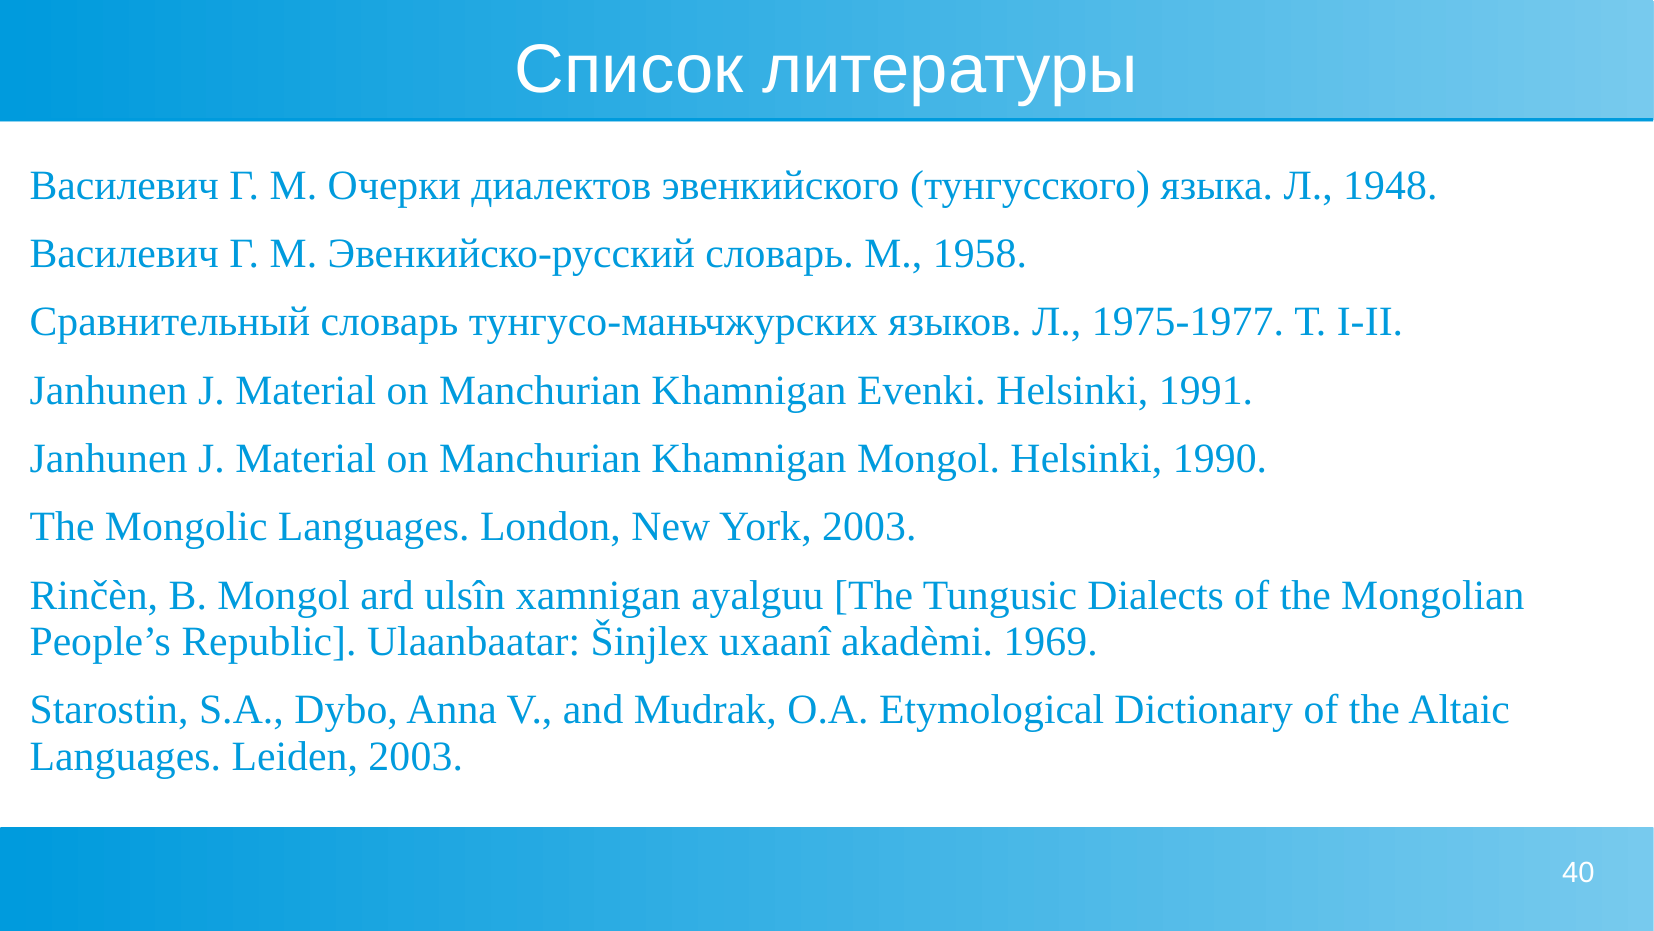

# Список литературы
Василевич Г. М. Очерки диалектов эвенкийского (тунгусского) языка. Л., 1948.
Василевич Г. М. Эвенкийско-русский словарь. М., 1958.
Сравнительный словарь тунгусо-маньчжурских языков. Л., 1975-1977. Т. I-II.
Janhunen J. Material on Manchurian Khamnigan Evenki. Helsinki, 1991.
Janhunen J. Material on Manchurian Khamnigan Mongol. Helsinki, 1990.
The Mongolic Languages. London, New York, 2003.
Rinčèn, B. Mongol ard ulsîn xamnigan ayalguu [The Tungusic Dialects of the Mongolian People’s Republic]. Ulaanbaatar: Šinjlex uxaanî akadèmi. 1969.
Starostin, S.A., Dybo, Anna V., and Mudrak, O.A. Etymological Dictionary of the Altaic Languages. Leiden, 2003.
40